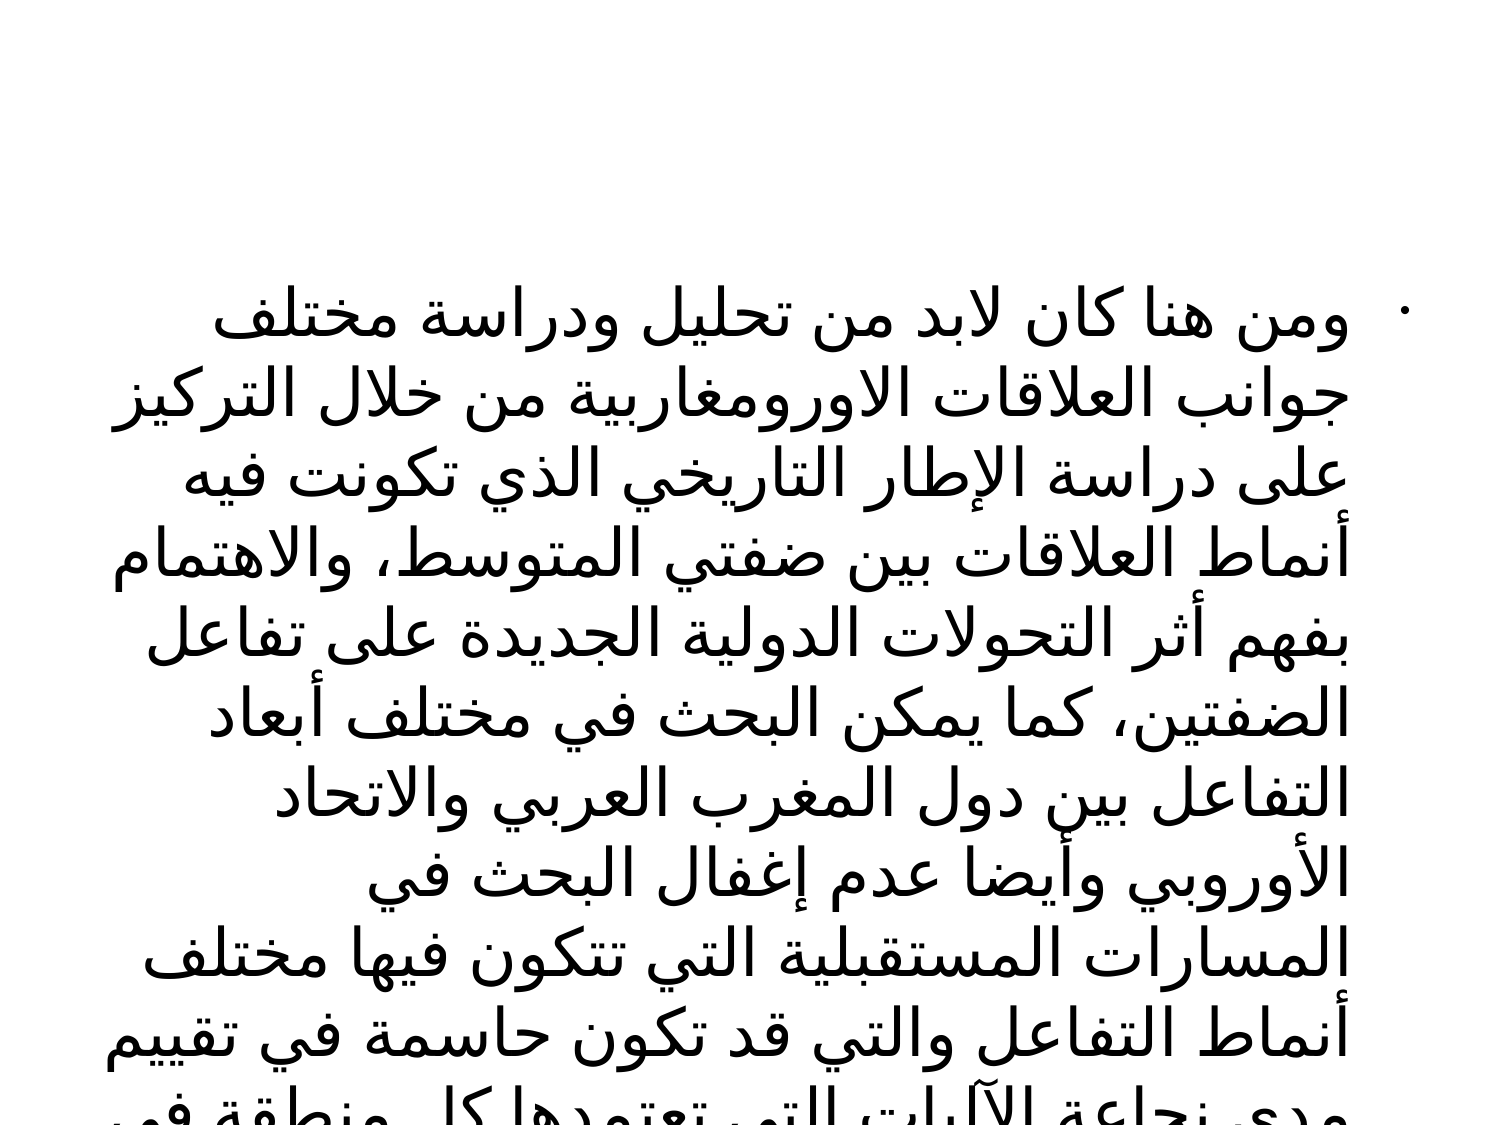

# ومن هنا كان لابد من تحليل ودراسة مختلف جوانب العلاقات الاورومغاربية من خلال التركيز على دراسة الإطار التاريخي الذي تكونت فيه أنماط العلاقات بين ضفتي المتوسط، والاهتمام بفهم أثر التحولات الدولية الجديدة على تفاعل الضفتين، كما يمكن البحث في مختلف أبعاد التفاعل بين دول المغرب العربي والاتحاد الأوروبي وأيضا عدم إغفال البحث في المسارات المستقبلية التي تتكون فيها مختلف أنماط التفاعل والتي قد تكون حاسمة في تقييم مدى نجاعة الآليات التي تعتمدها كل منطقة في سبيل تجسيد تصوراتها وتحقيق مصالحها.